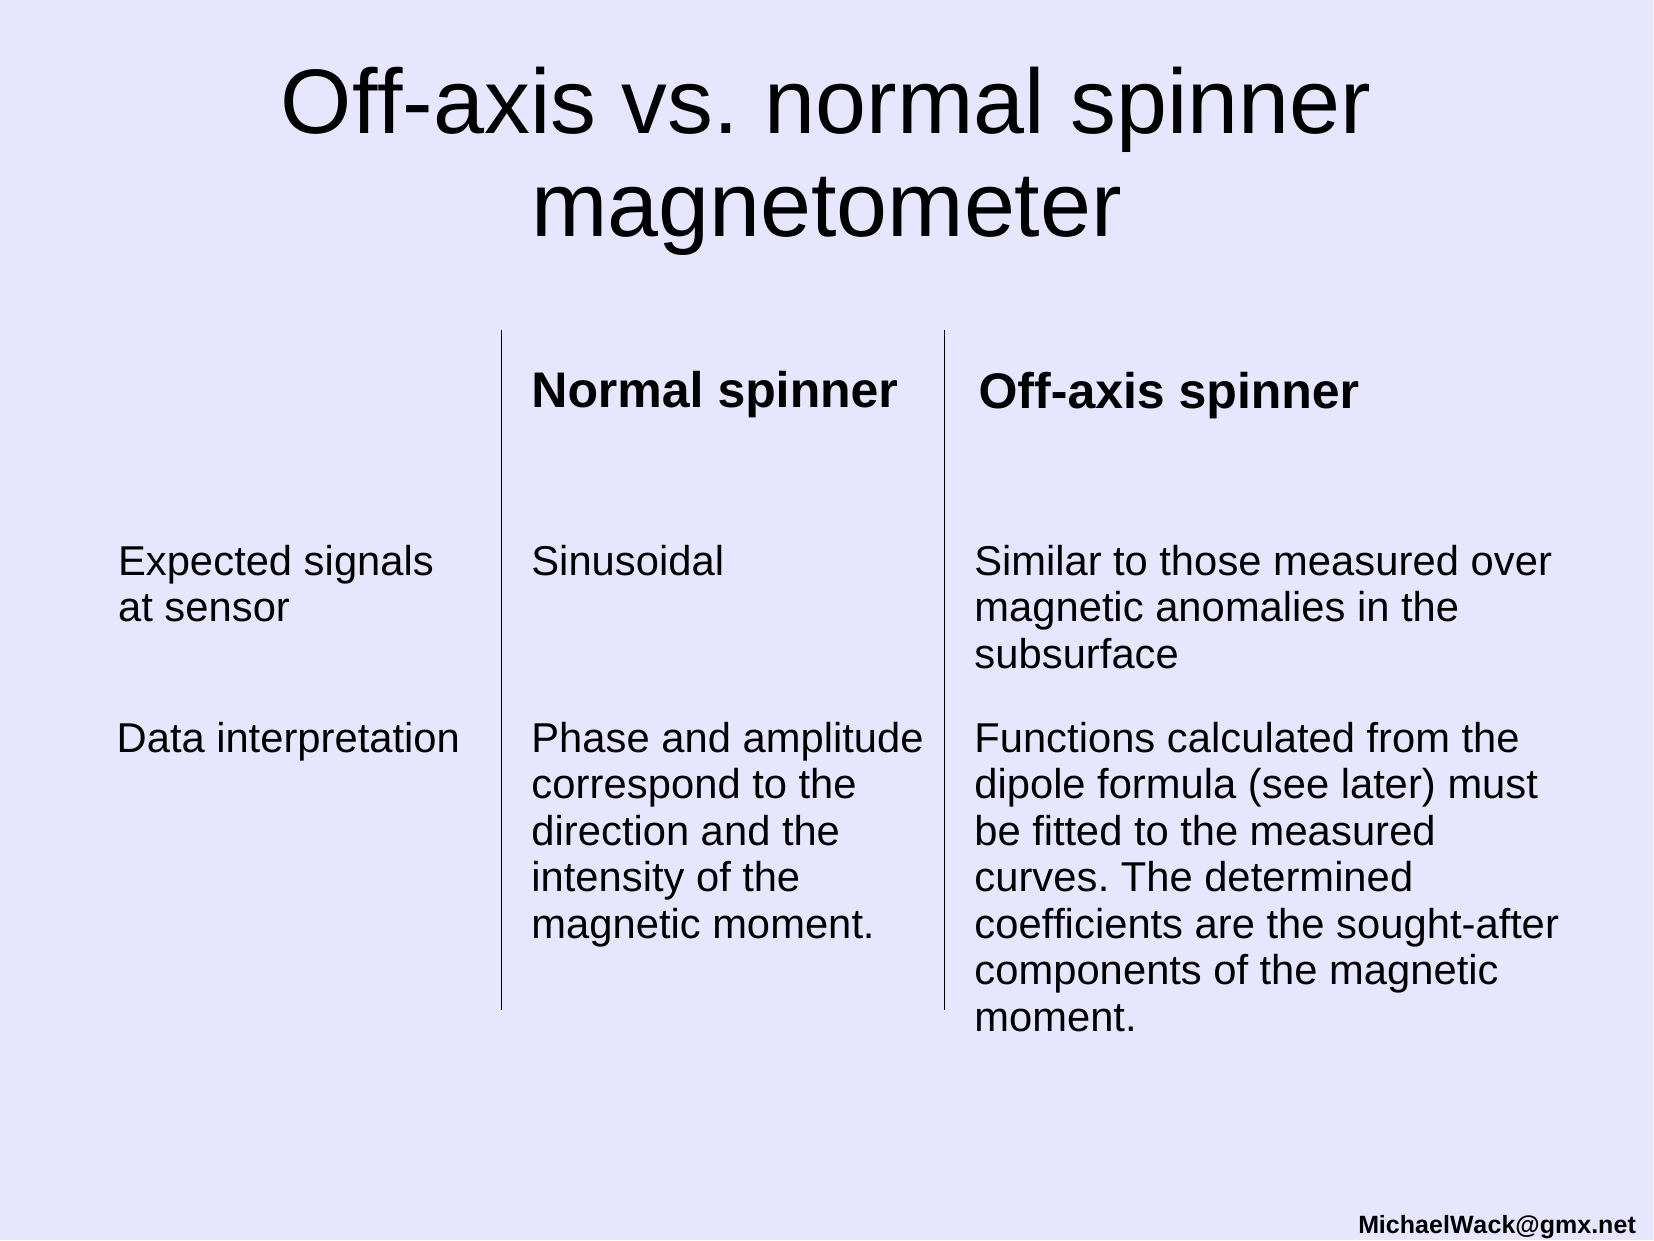

# Off-axis vs. normal spinner magnetometer
Normal spinner
Off-axis spinner
Expected signals at sensor
Sinusoidal
Similar to those measured over magnetic anomalies in the subsurface
Data interpretation
Phase and amplitude correspond to the direction and the intensity of the magnetic moment.
Functions calculated from the dipole formula (see later) must be fitted to the measured curves. The determined coefficients are the sought-after components of the magnetic moment.